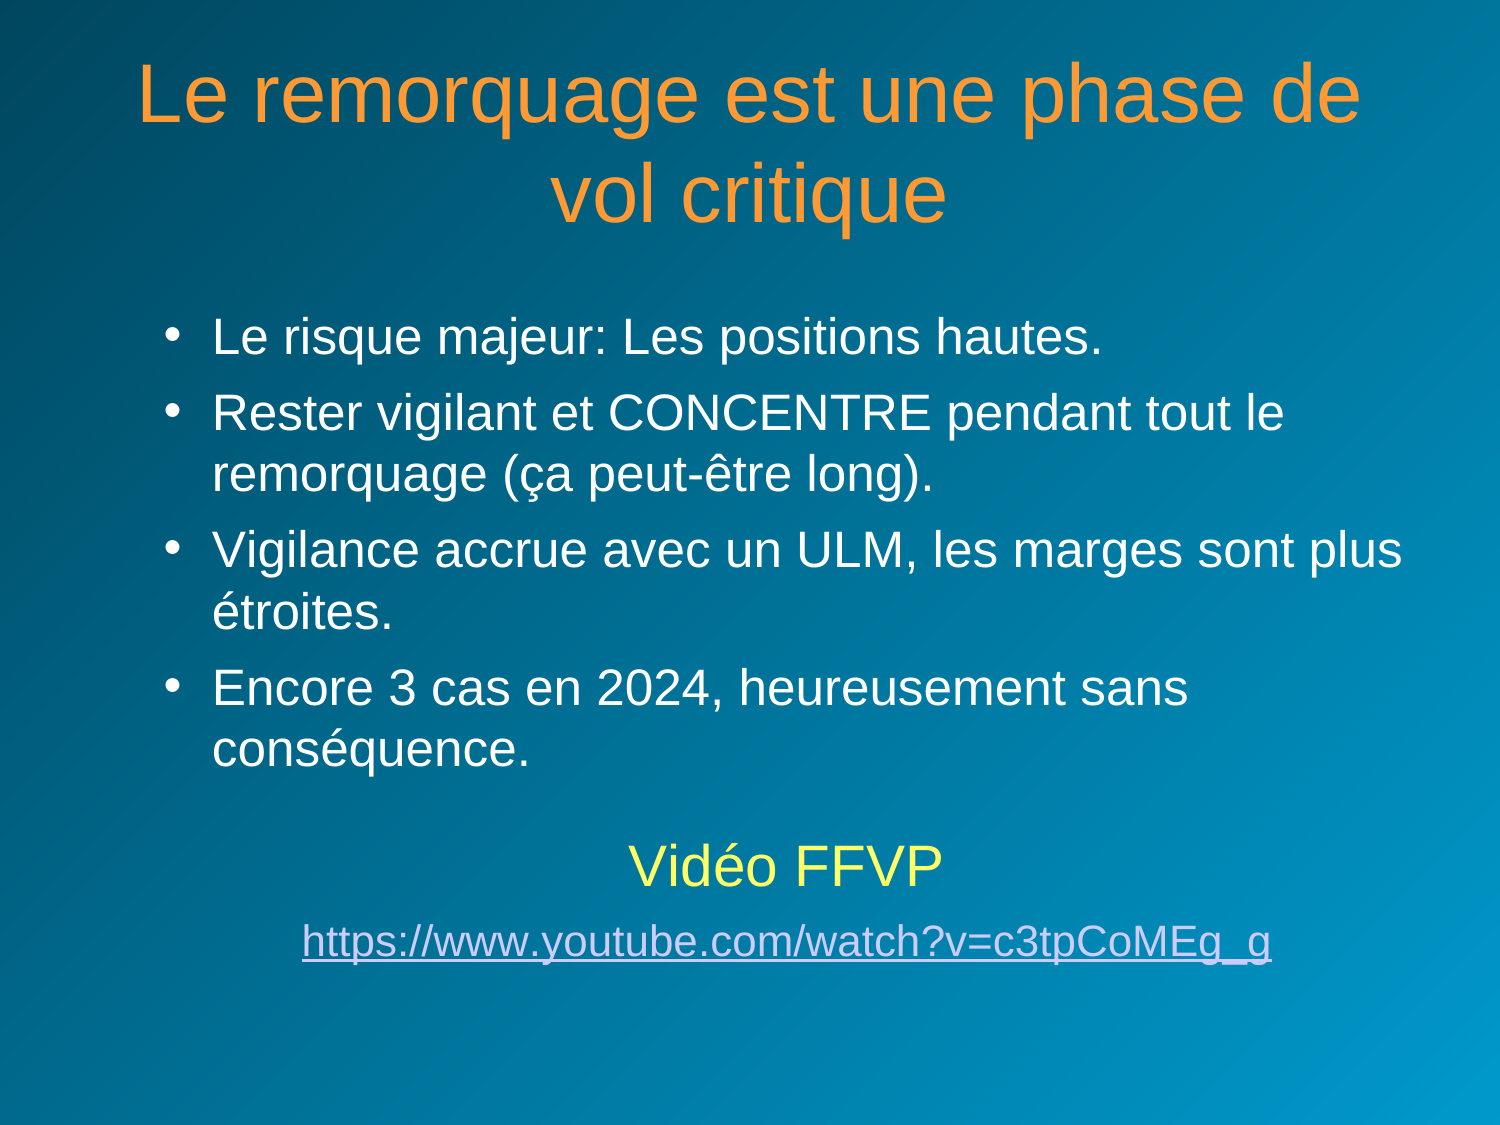

# Le remorquage est une phase de vol critique
Le risque majeur: Les positions hautes.
Rester vigilant et CONCENTRE pendant tout le remorquage (ça peut-être long).
Vigilance accrue avec un ULM, les marges sont plus étroites.
Encore 3 cas en 2024, heureusement sans conséquence.
Vidéo FFVP
https://www.youtube.com/watch?v=c3tpCoMEg_g